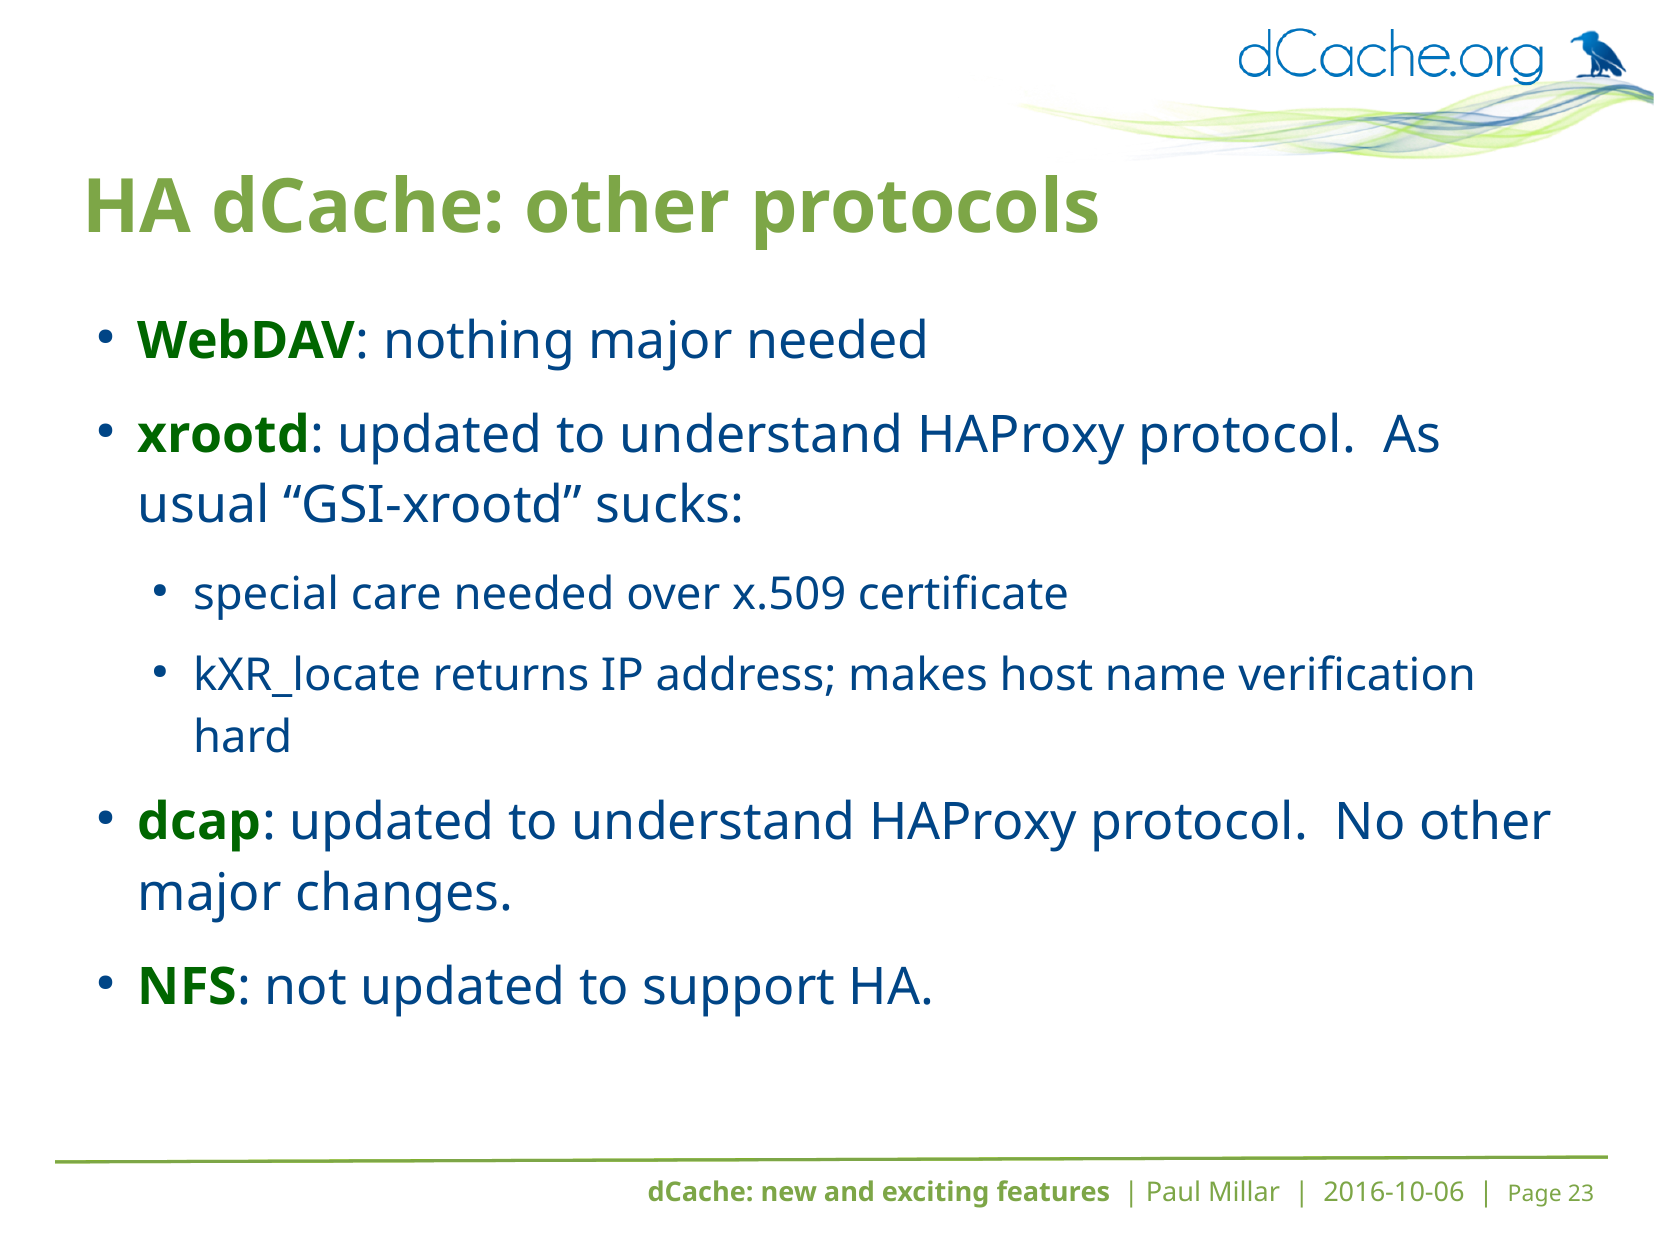

# HA dCache: other protocols
WebDAV: nothing major needed
xrootd: updated to understand HAProxy protocol. As usual “GSI-xrootd” sucks:
special care needed over x.509 certificate
kXR_locate returns IP address; makes host name verification hard
dcap: updated to understand HAProxy protocol. No other major changes.
NFS: not updated to support HA.
23